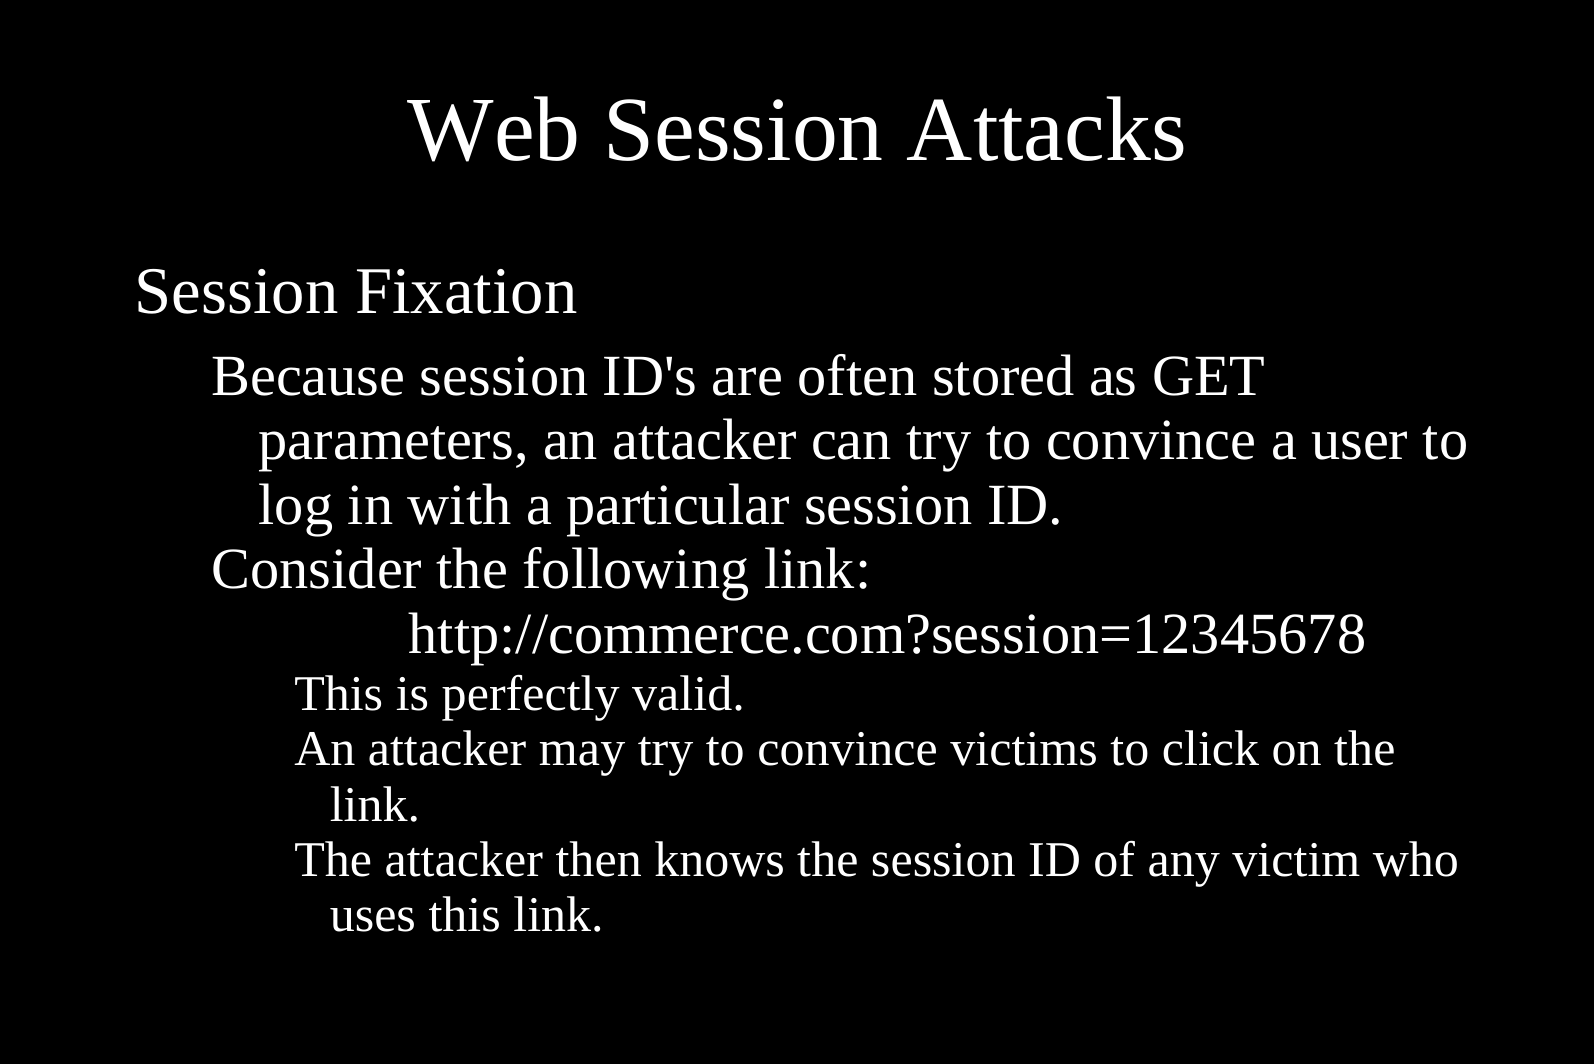

# Web Session Attacks
Session Fixation
Because session ID's are often stored as GET parameters, an attacker can try to convince a user to log in with a particular session ID.
Consider the following link:
		http://commerce.com?session=12345678
This is perfectly valid.
An attacker may try to convince victims to click on the link.
The attacker then knows the session ID of any victim who uses this link.